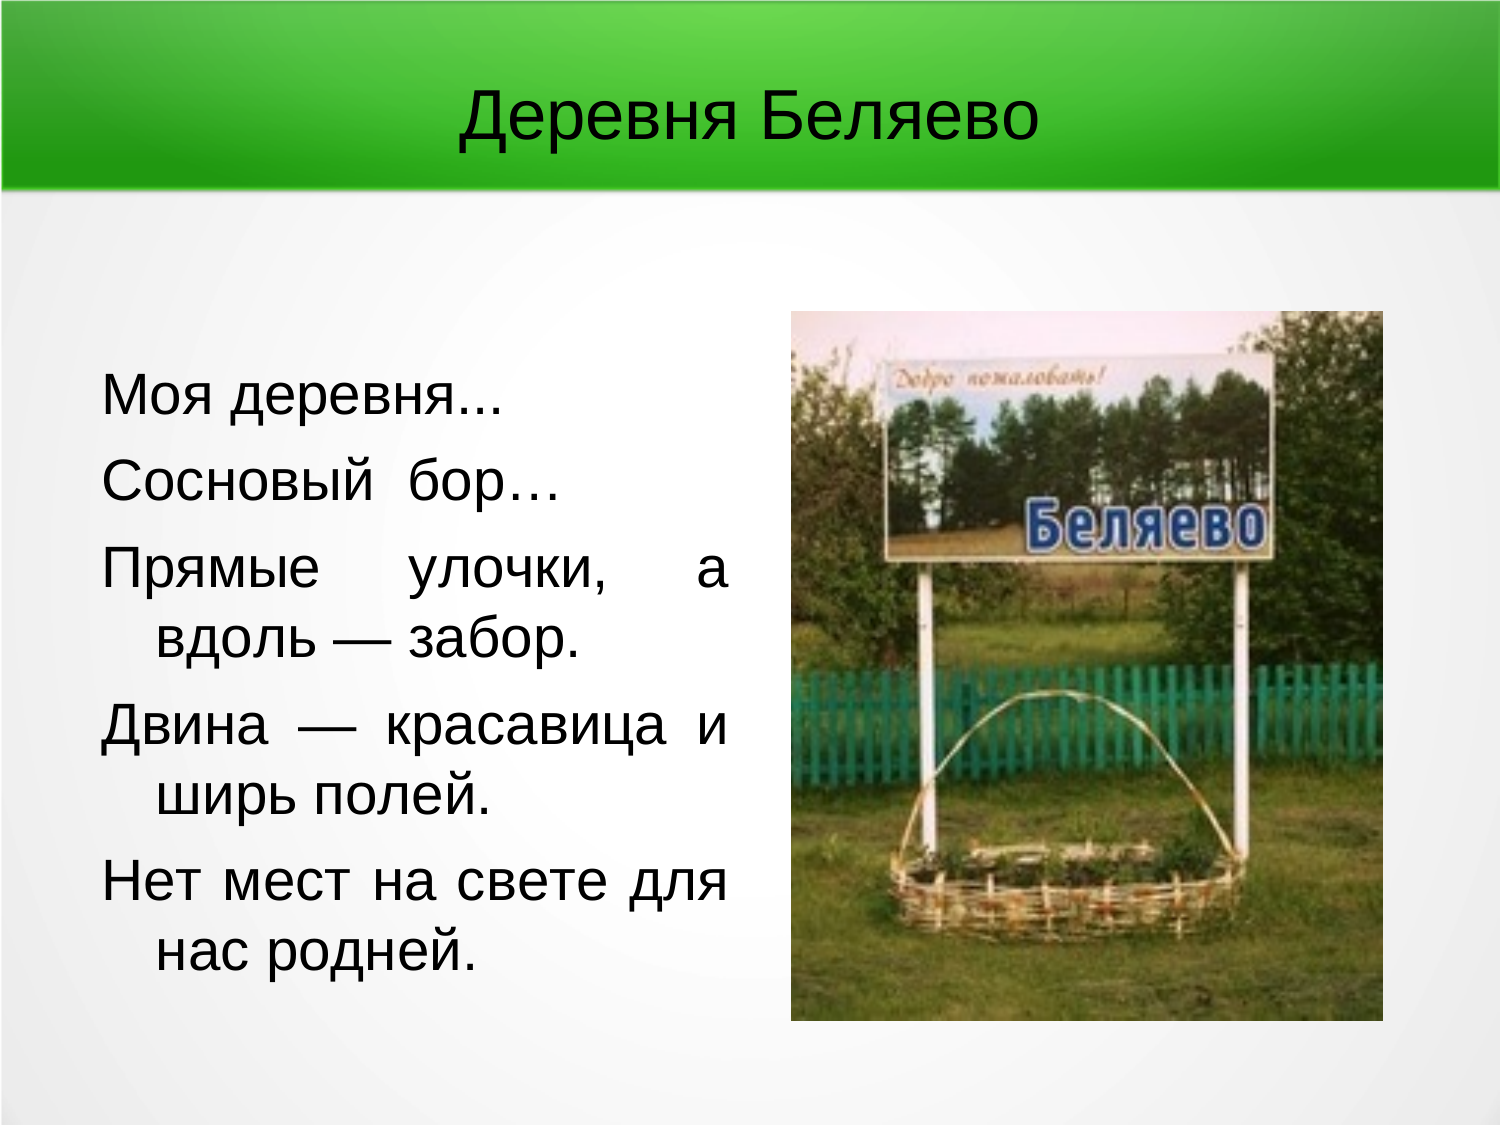

Деревня Беляево
Моя деревня...
Сосновый бор…
Прямые улочки, а вдоль — забор.
Двина — красавица и ширь полей.
Нет мест на свете для нас родней.